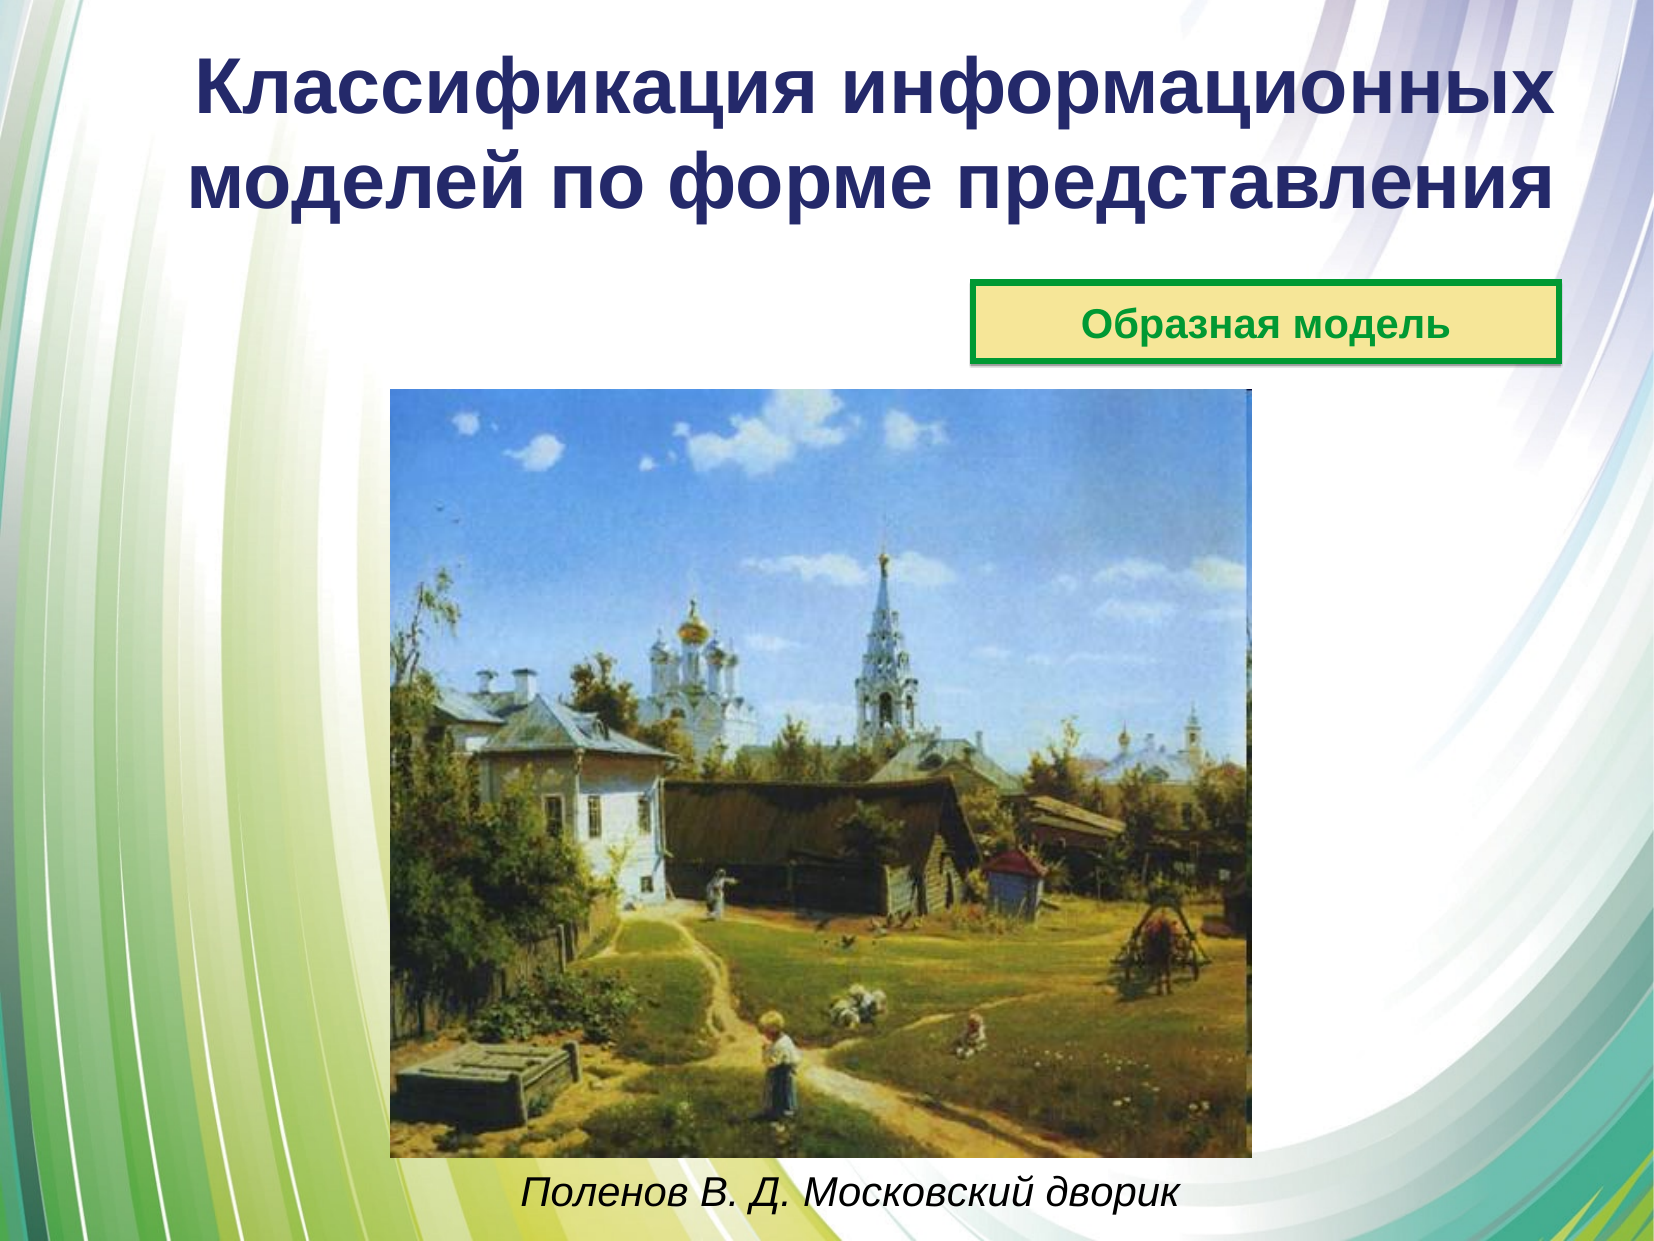

Классификация информационных моделей по форме представления
Образная модель
Поленов В. Д. Московский дворик